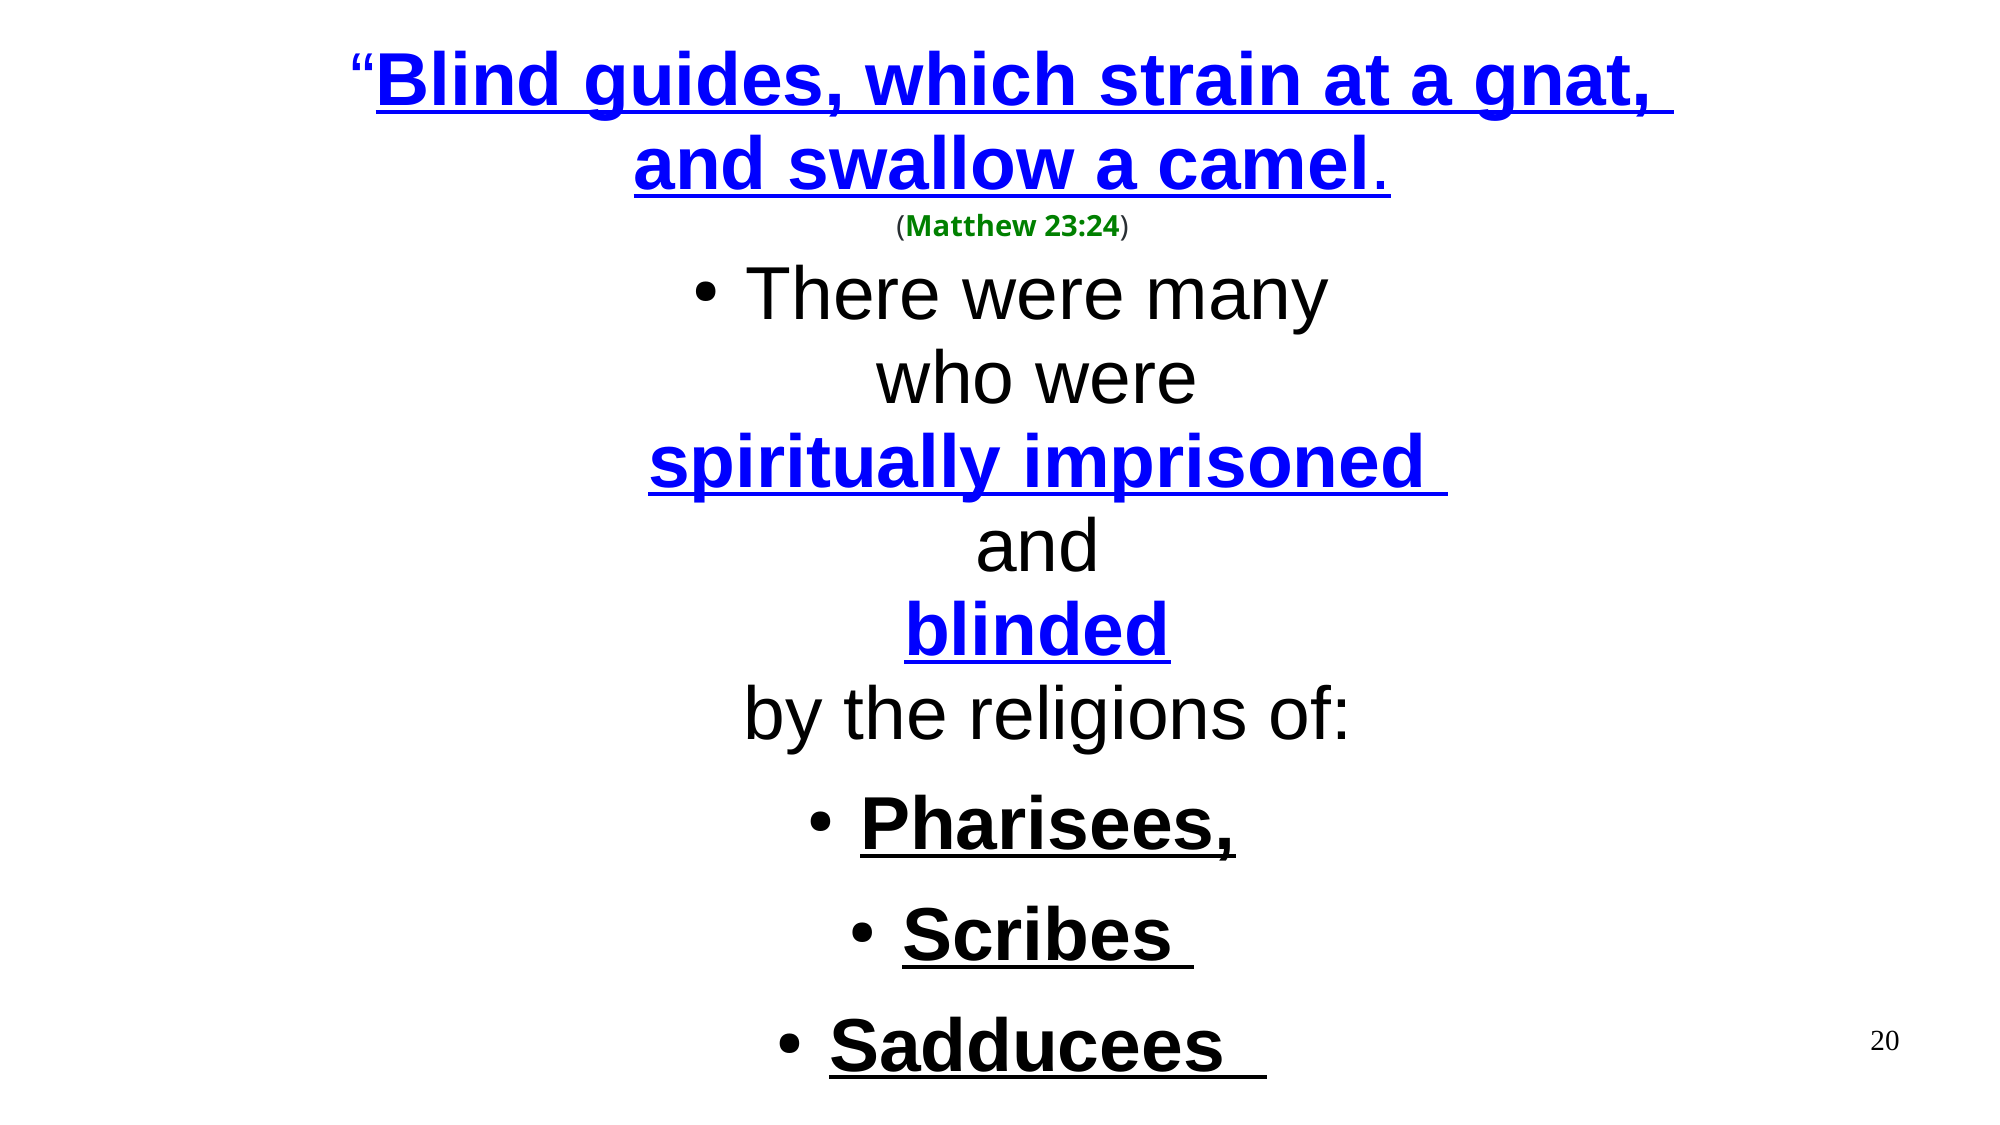

# “Blind guides, which strain at a gnat, and swallow a camel. (Matthew 23:24)
There were many
who were
spiritually imprisoned
and
blinded
by the religions of:
Pharisees,
Scribes
Sadducees
20